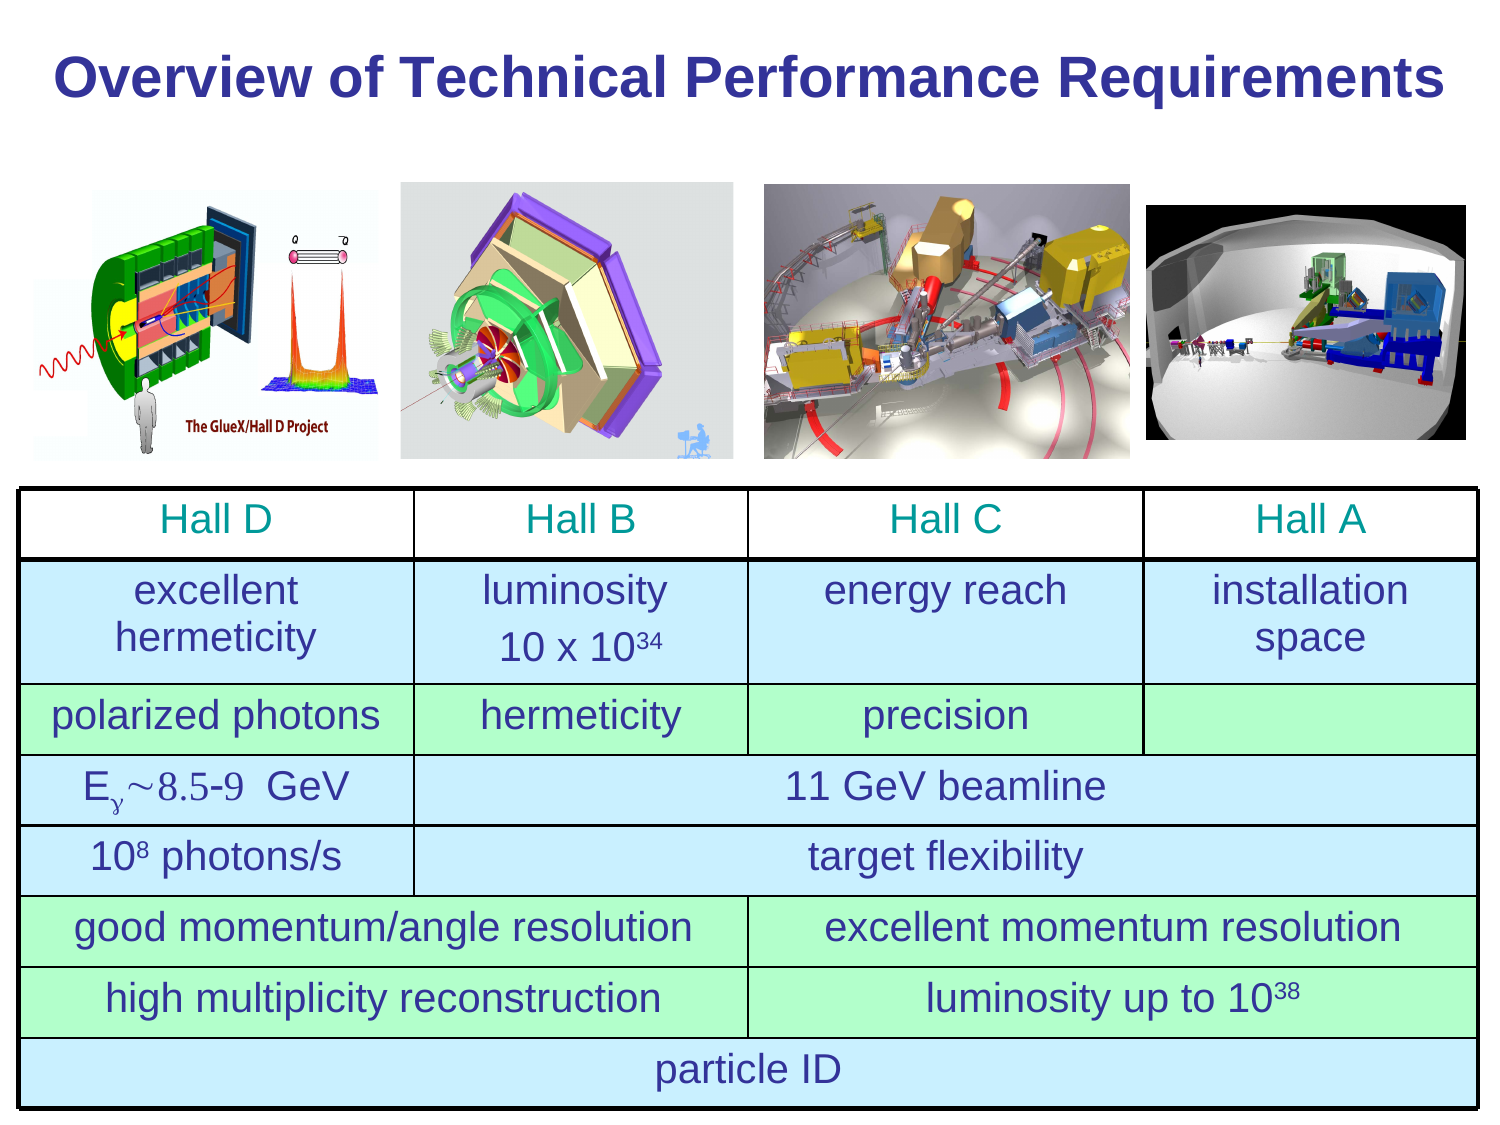

# Overview of Technical Performance Requirements
Hall D
Hall B
Hall C
Hall A
excellent hermeticity
luminosity
10 x 1034
energy reach
installation space
polarized photons
hermeticity
precision
EGeV
11 GeV beamline
108 photons/s
target flexibility
good momentum/angle resolution
excellent momentum resolution
high multiplicity reconstruction
luminosity up to 1038
particle ID